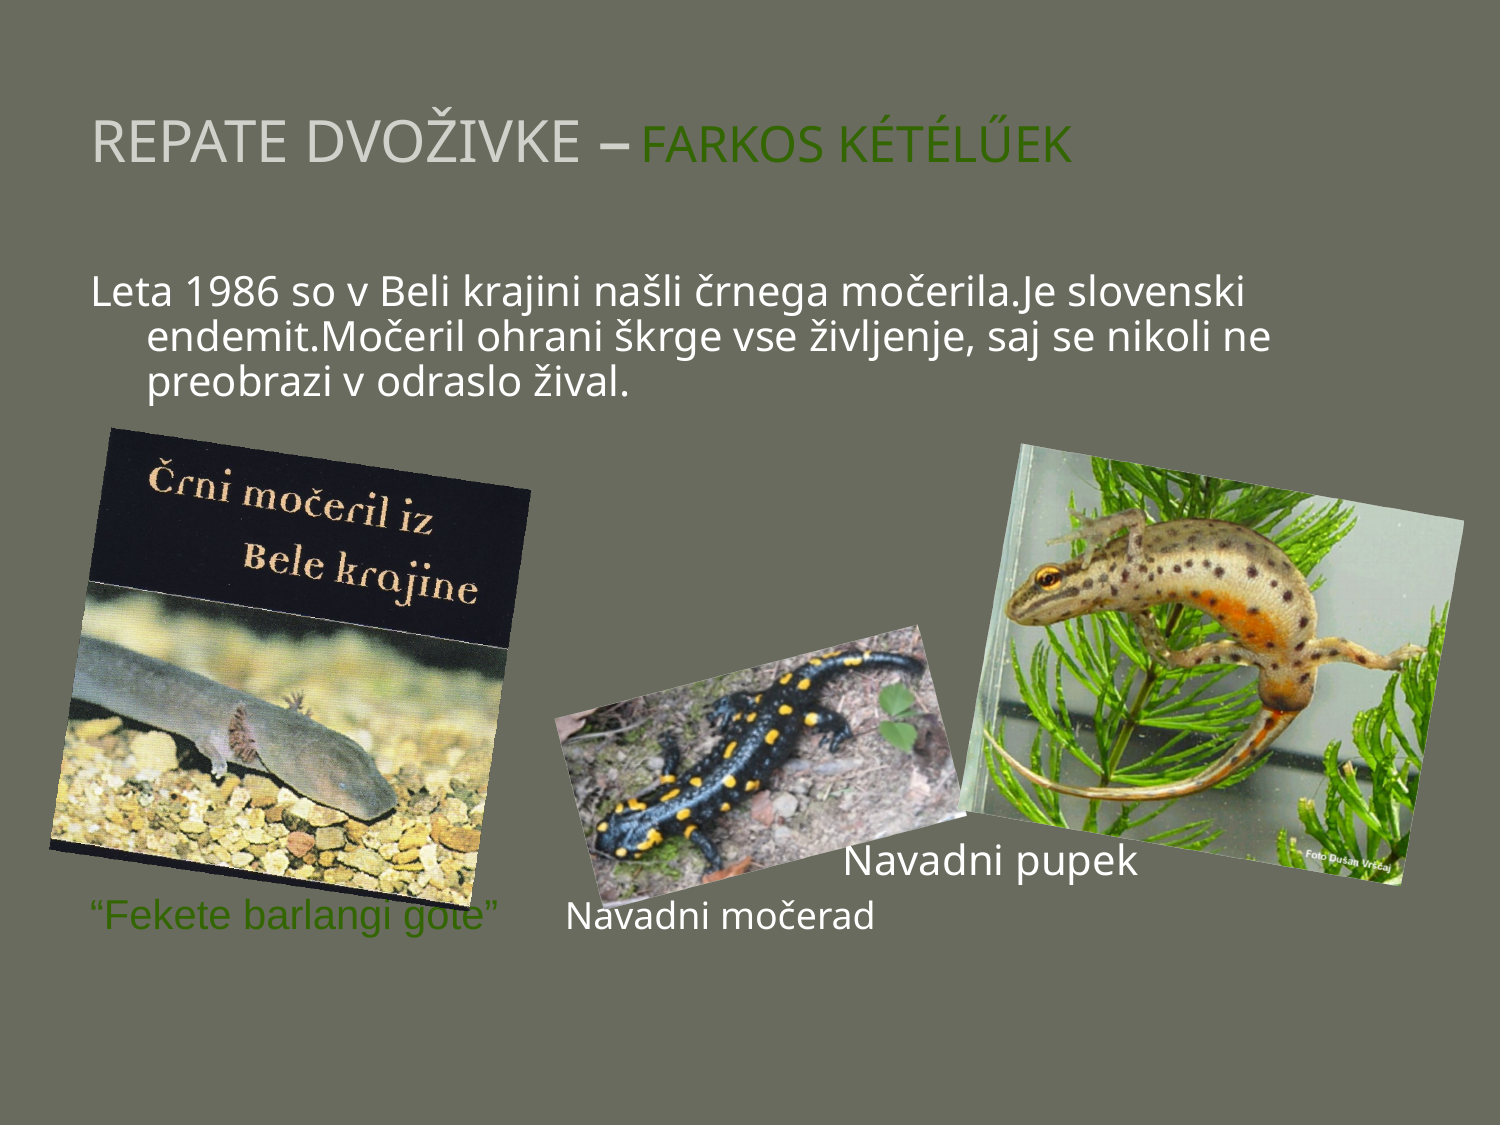

# REPATE DVOŽIVKE – FARKOS KÉTÉLŰEK
Leta 1986 so v Beli krajini našli črnega močerila.Je slovenski endemit.Močeril ohrani škrge vse življenje, saj se nikoli ne preobrazi v odraslo žival.
 Navadni pupek
“Fekete barlangi gőte” Navadni močerad